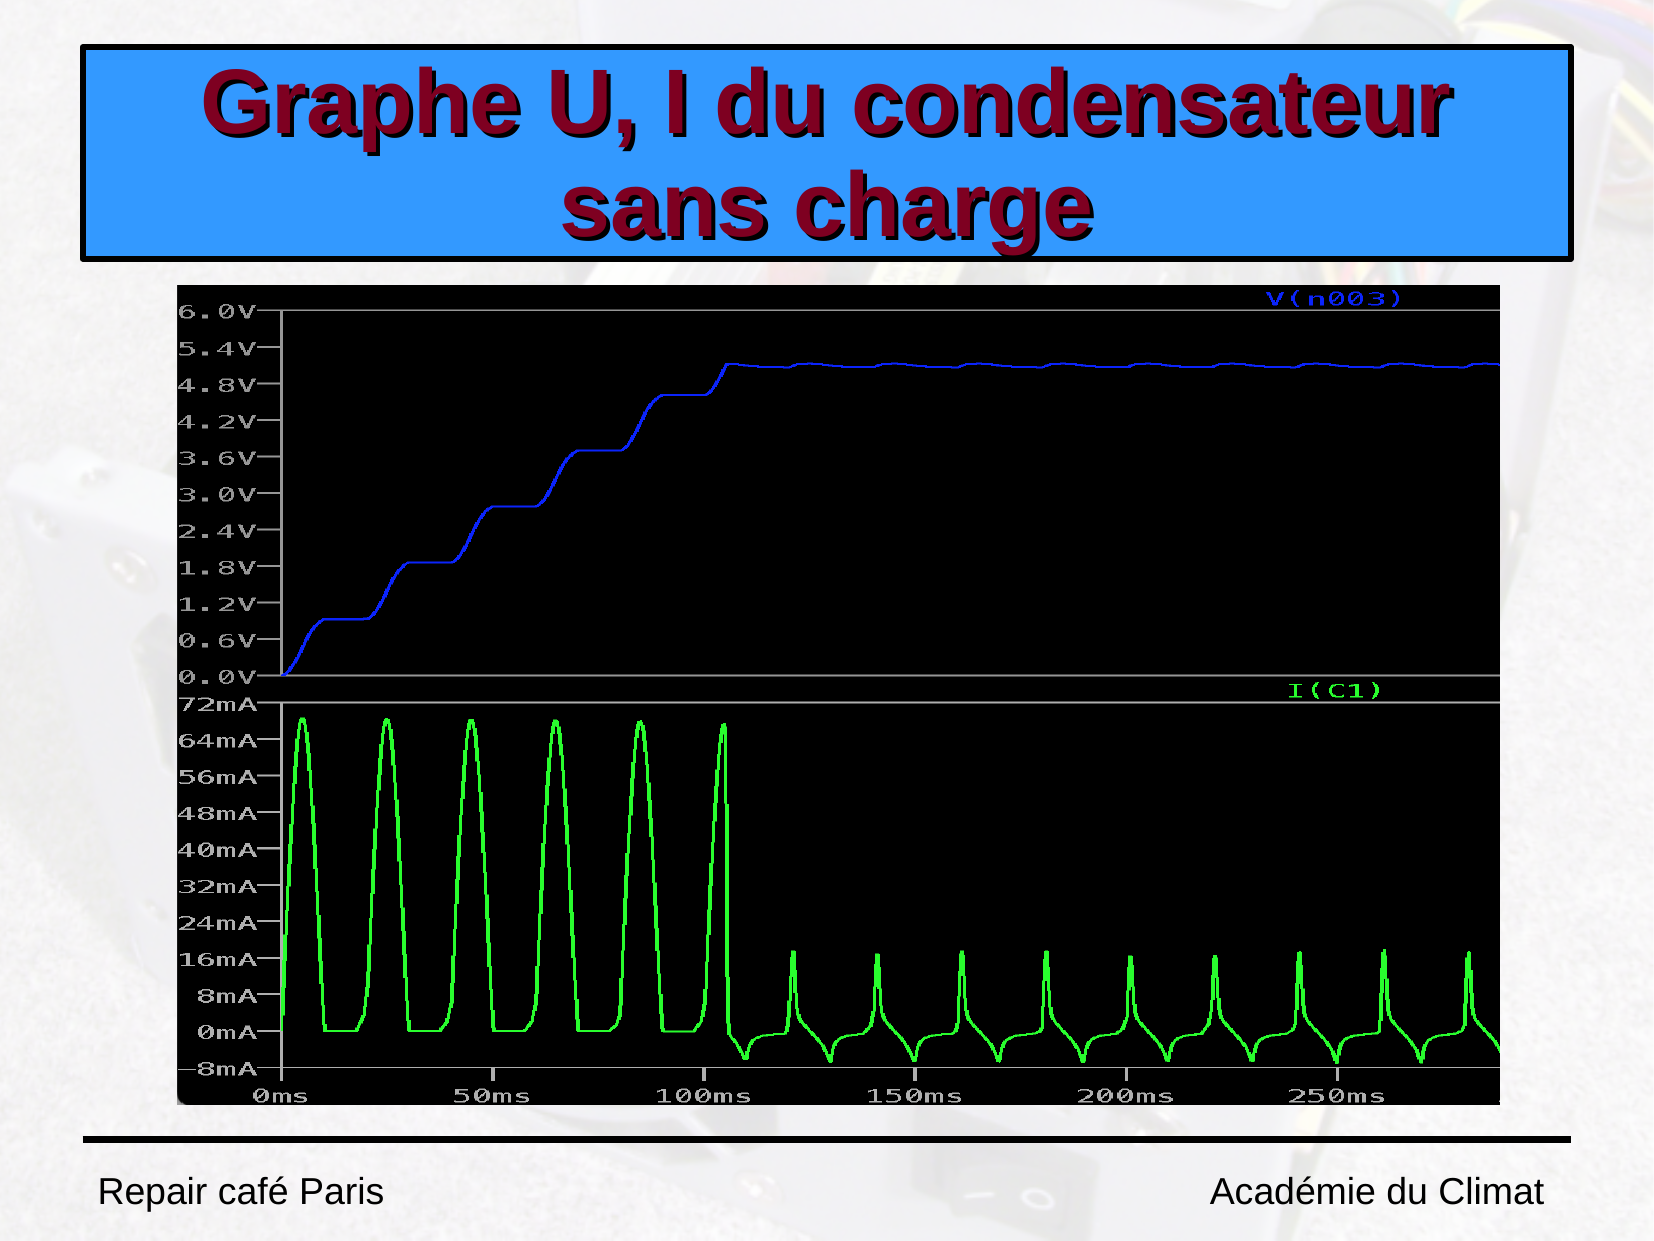

# Graphe U, I du condensateur sans charge
Repair café Paris	Académie du Climat